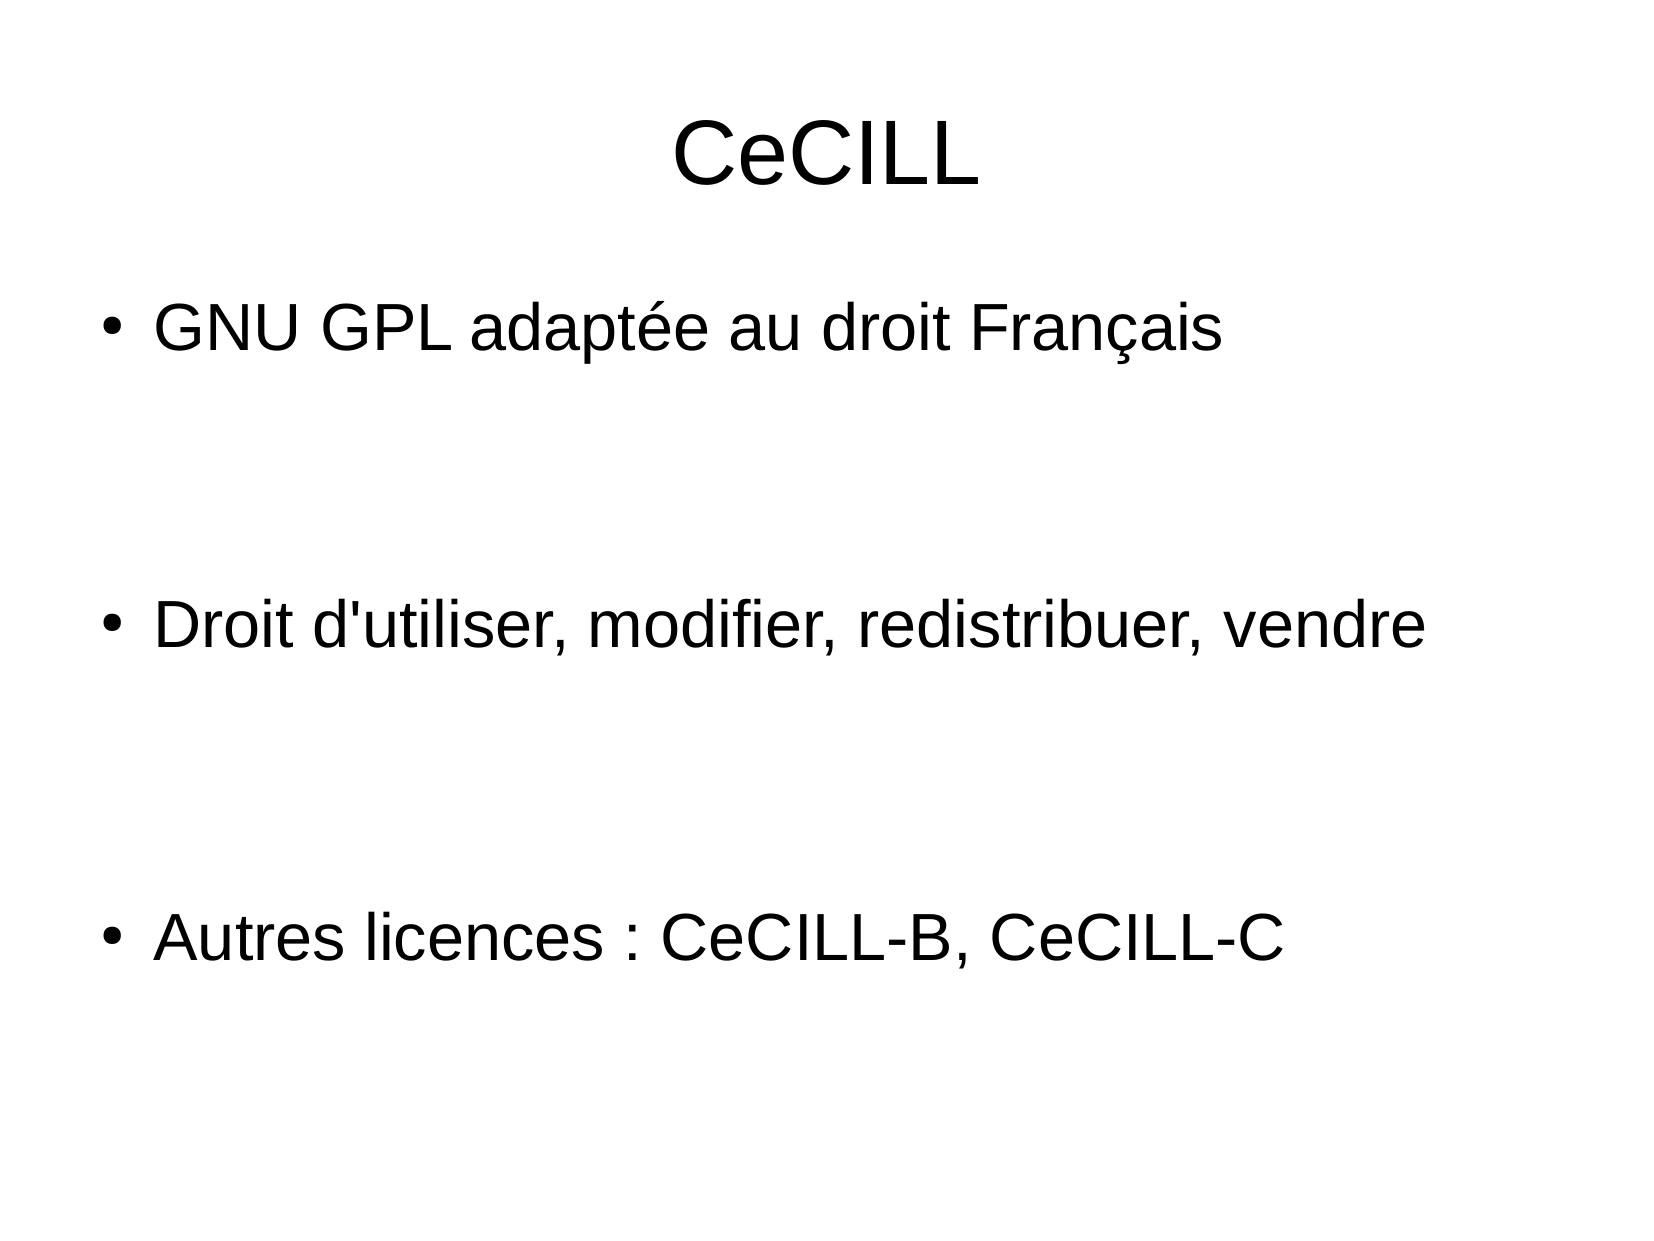

# CeCILL
GNU GPL adaptée au droit Français
Droit d'utiliser, modifier, redistribuer, vendre
Autres licences : CeCILL-B, CeCILL-C